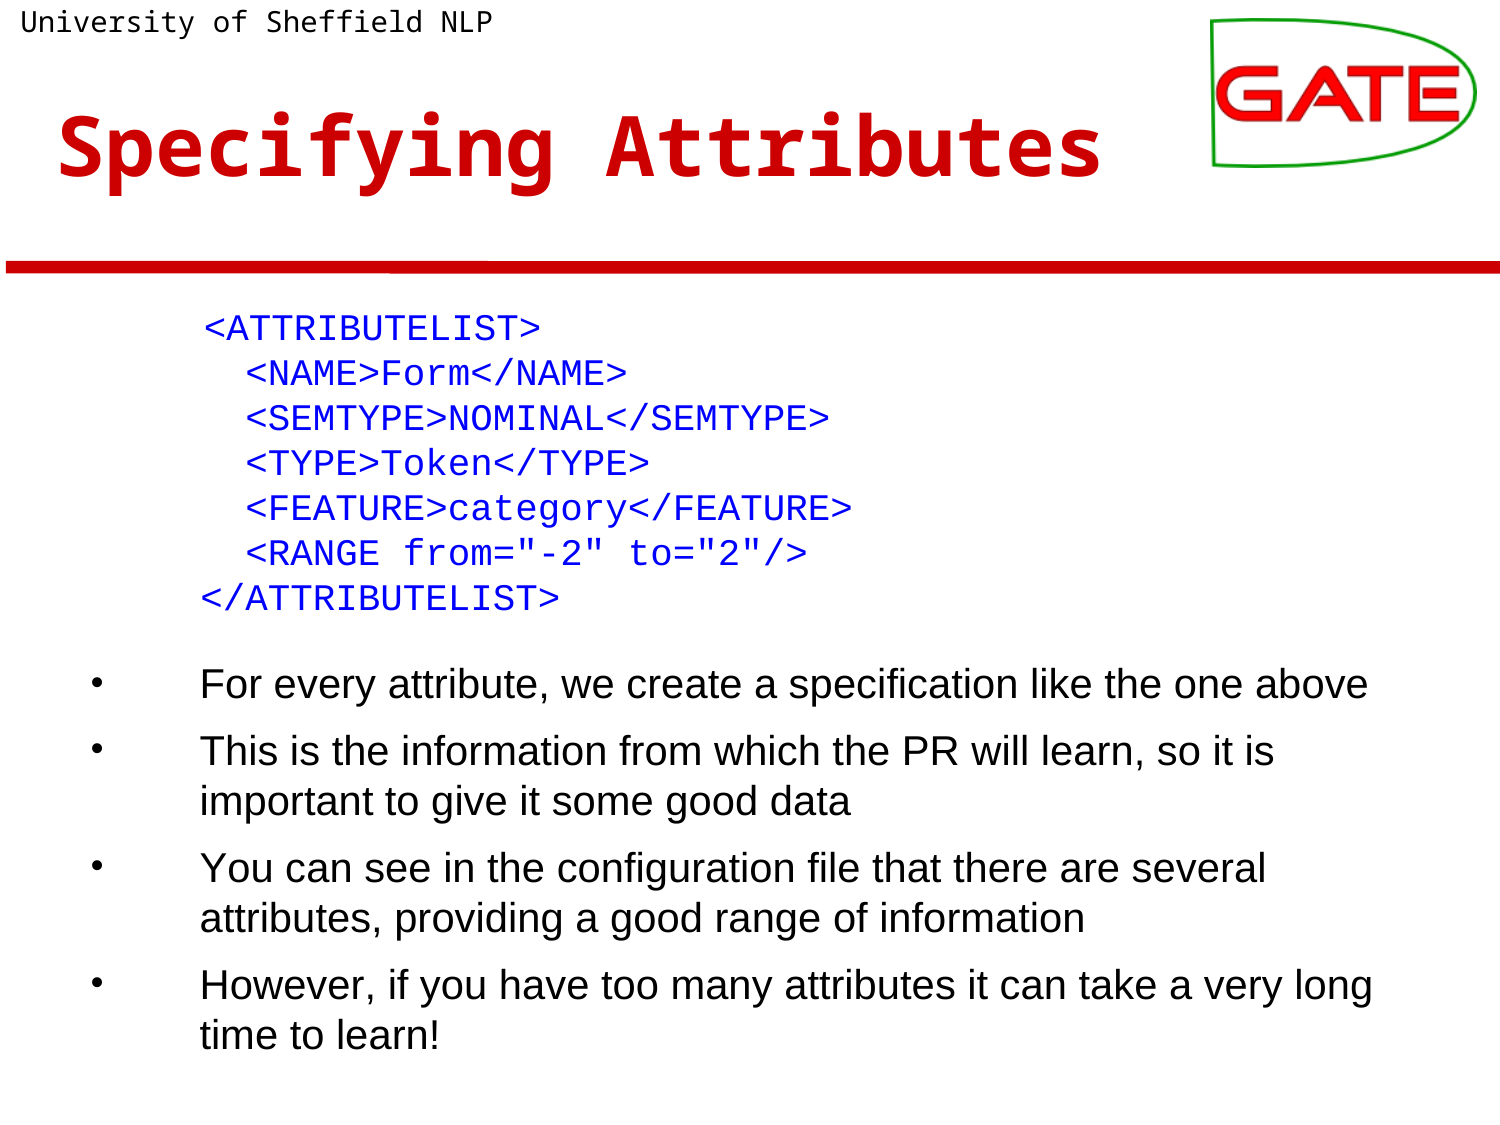

# Specifying Attributes
	<ATTRIBUTELIST>
 <NAME>Form</NAME>
 <SEMTYPE>NOMINAL</SEMTYPE>
 <TYPE>Token</TYPE>
 <FEATURE>category</FEATURE>
 <RANGE from="-2" to="2"/>
 </ATTRIBUTELIST>
For every attribute, we create a specification like the one above
This is the information from which the PR will learn, so it is important to give it some good data
You can see in the configuration file that there are several attributes, providing a good range of information
However, if you have too many attributes it can take a very long time to learn!